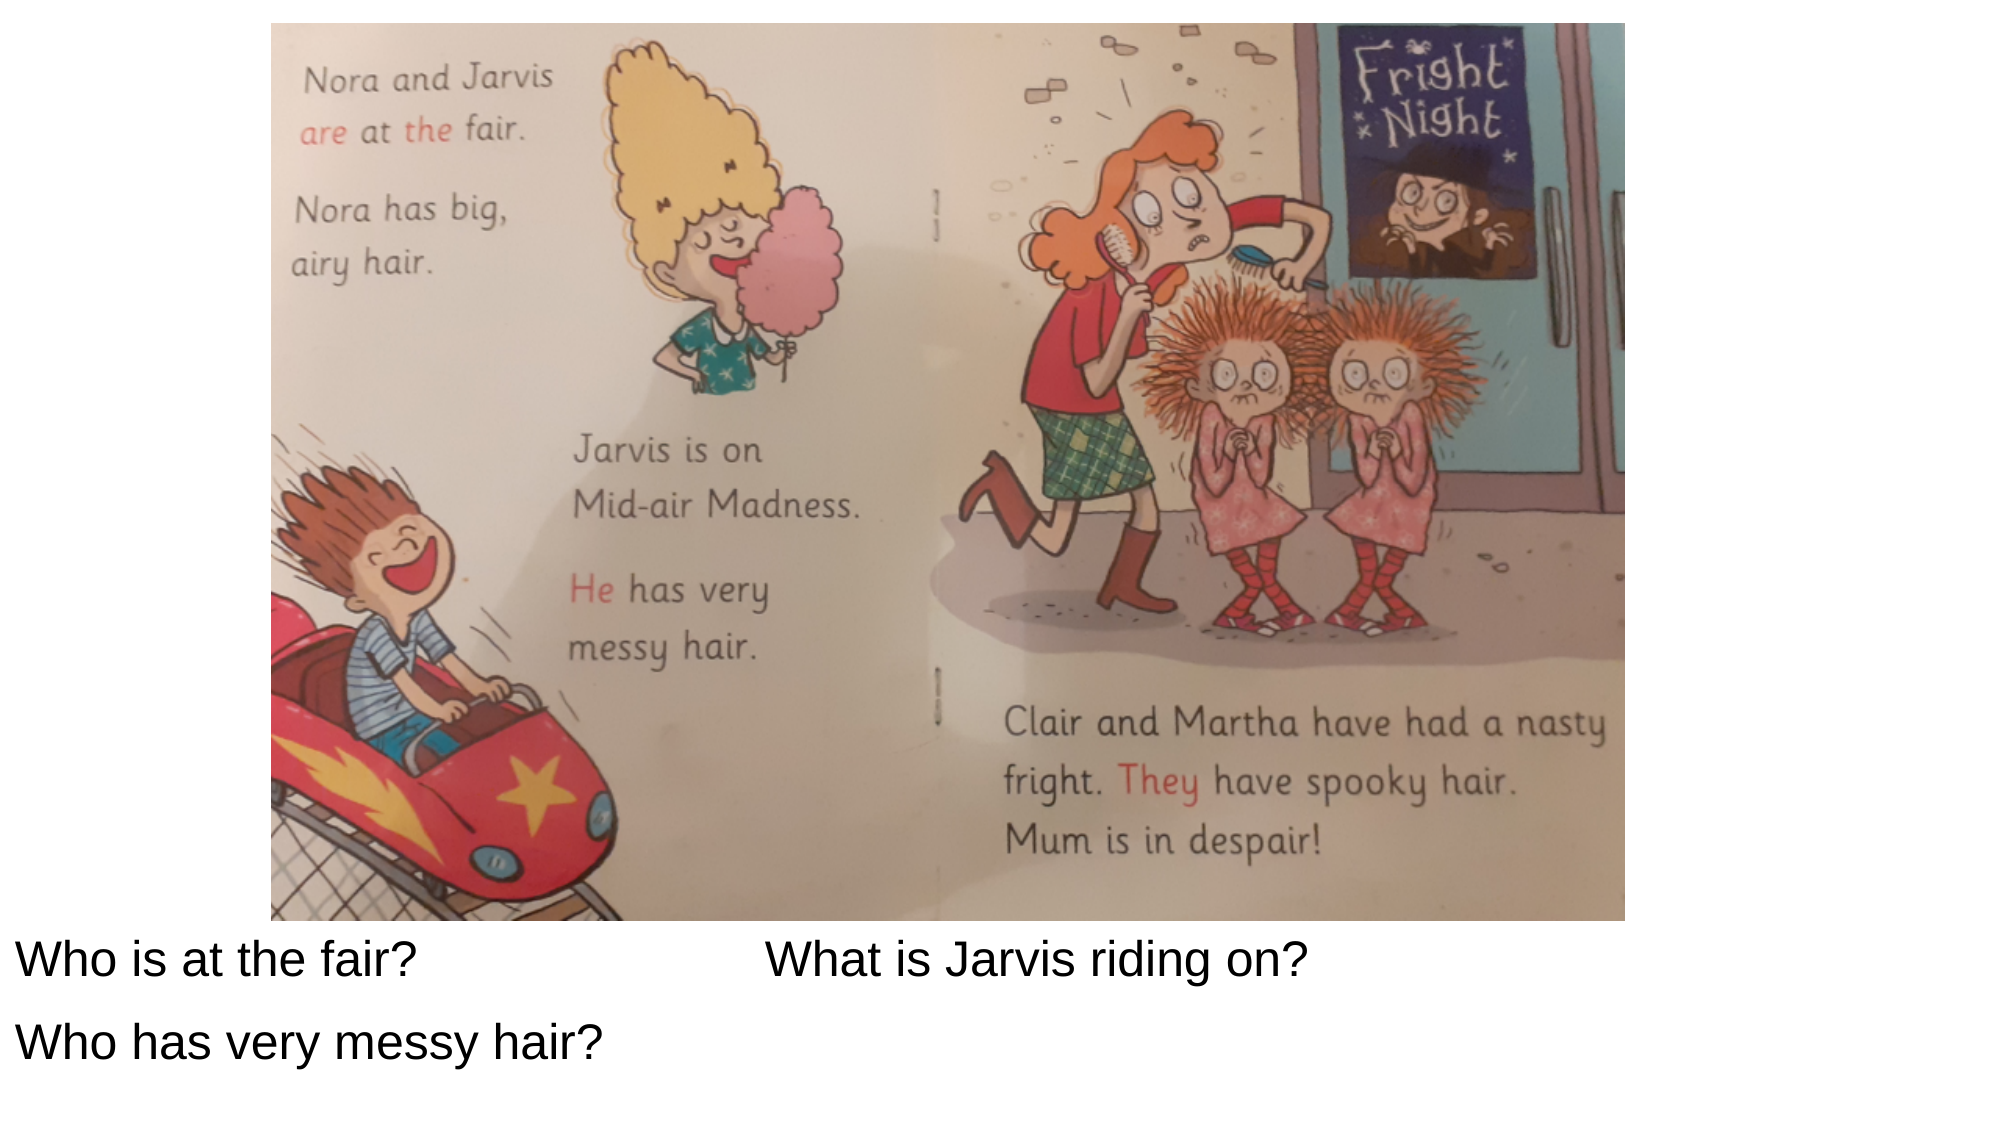

# Who is at the fair?					What is Jarvis riding on?
Who has very messy hair?